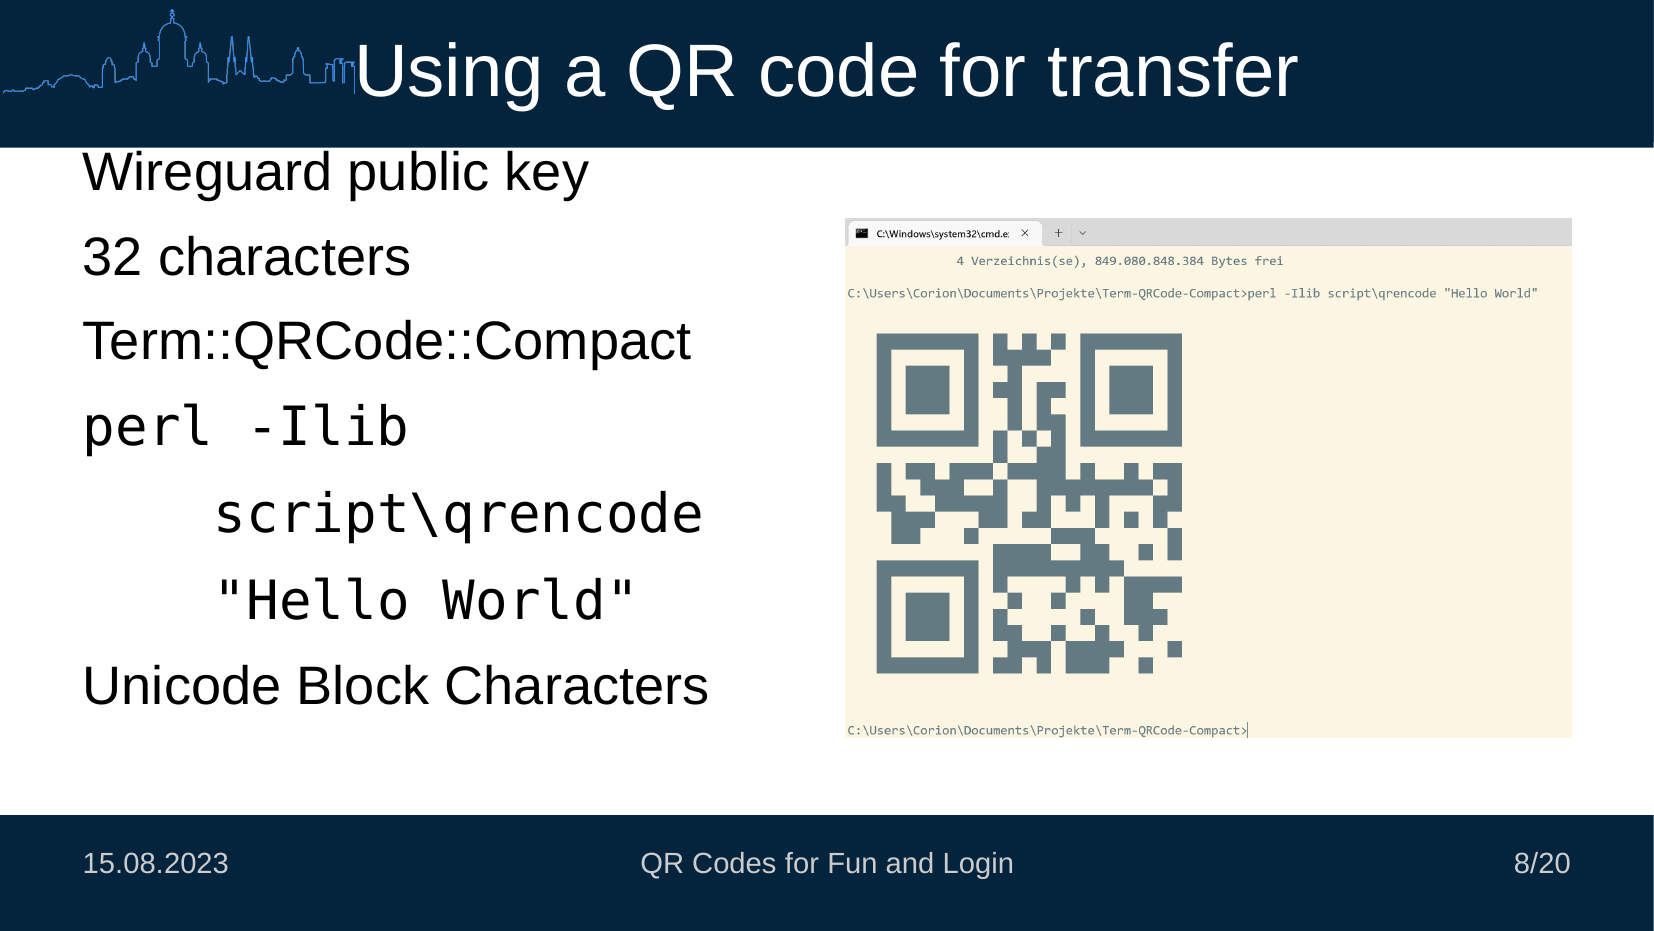

# Using a QR code for transfer
Wireguard public key
32 characters
Term::QRCode::Compact
perl -Ilib
 script\qrencode
 "Hello World"
Unicode Block Characters
08. März 2019
8